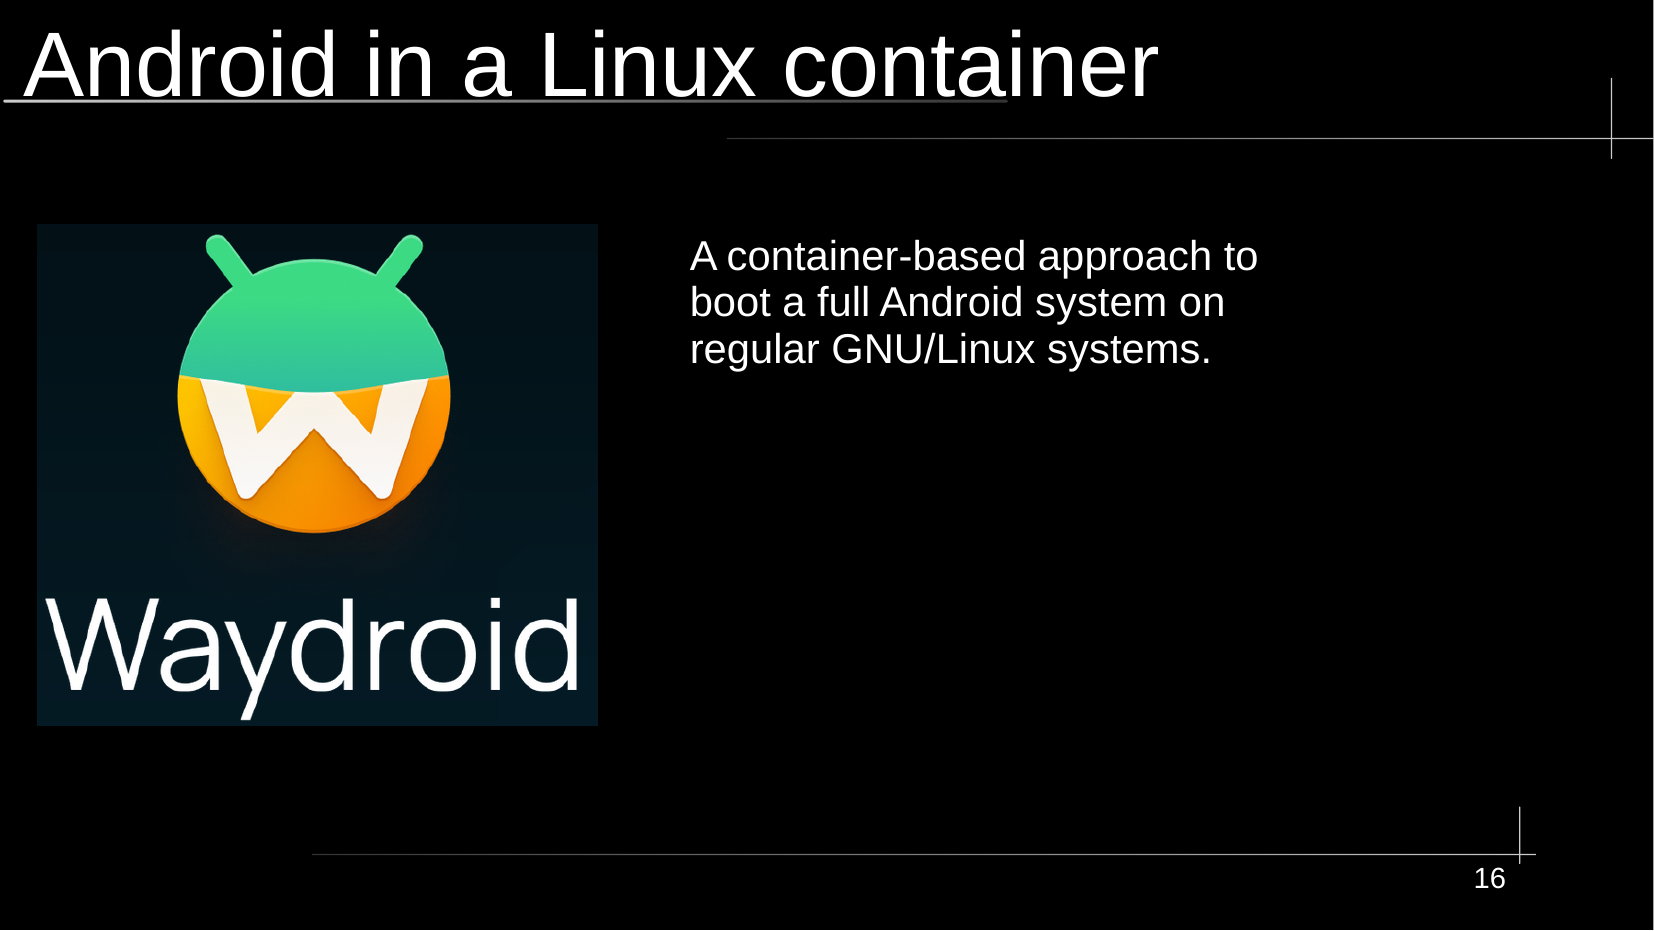

# Android in a Linux container
A container-based approach to boot a full Android system on regular GNU/Linux systems.
16